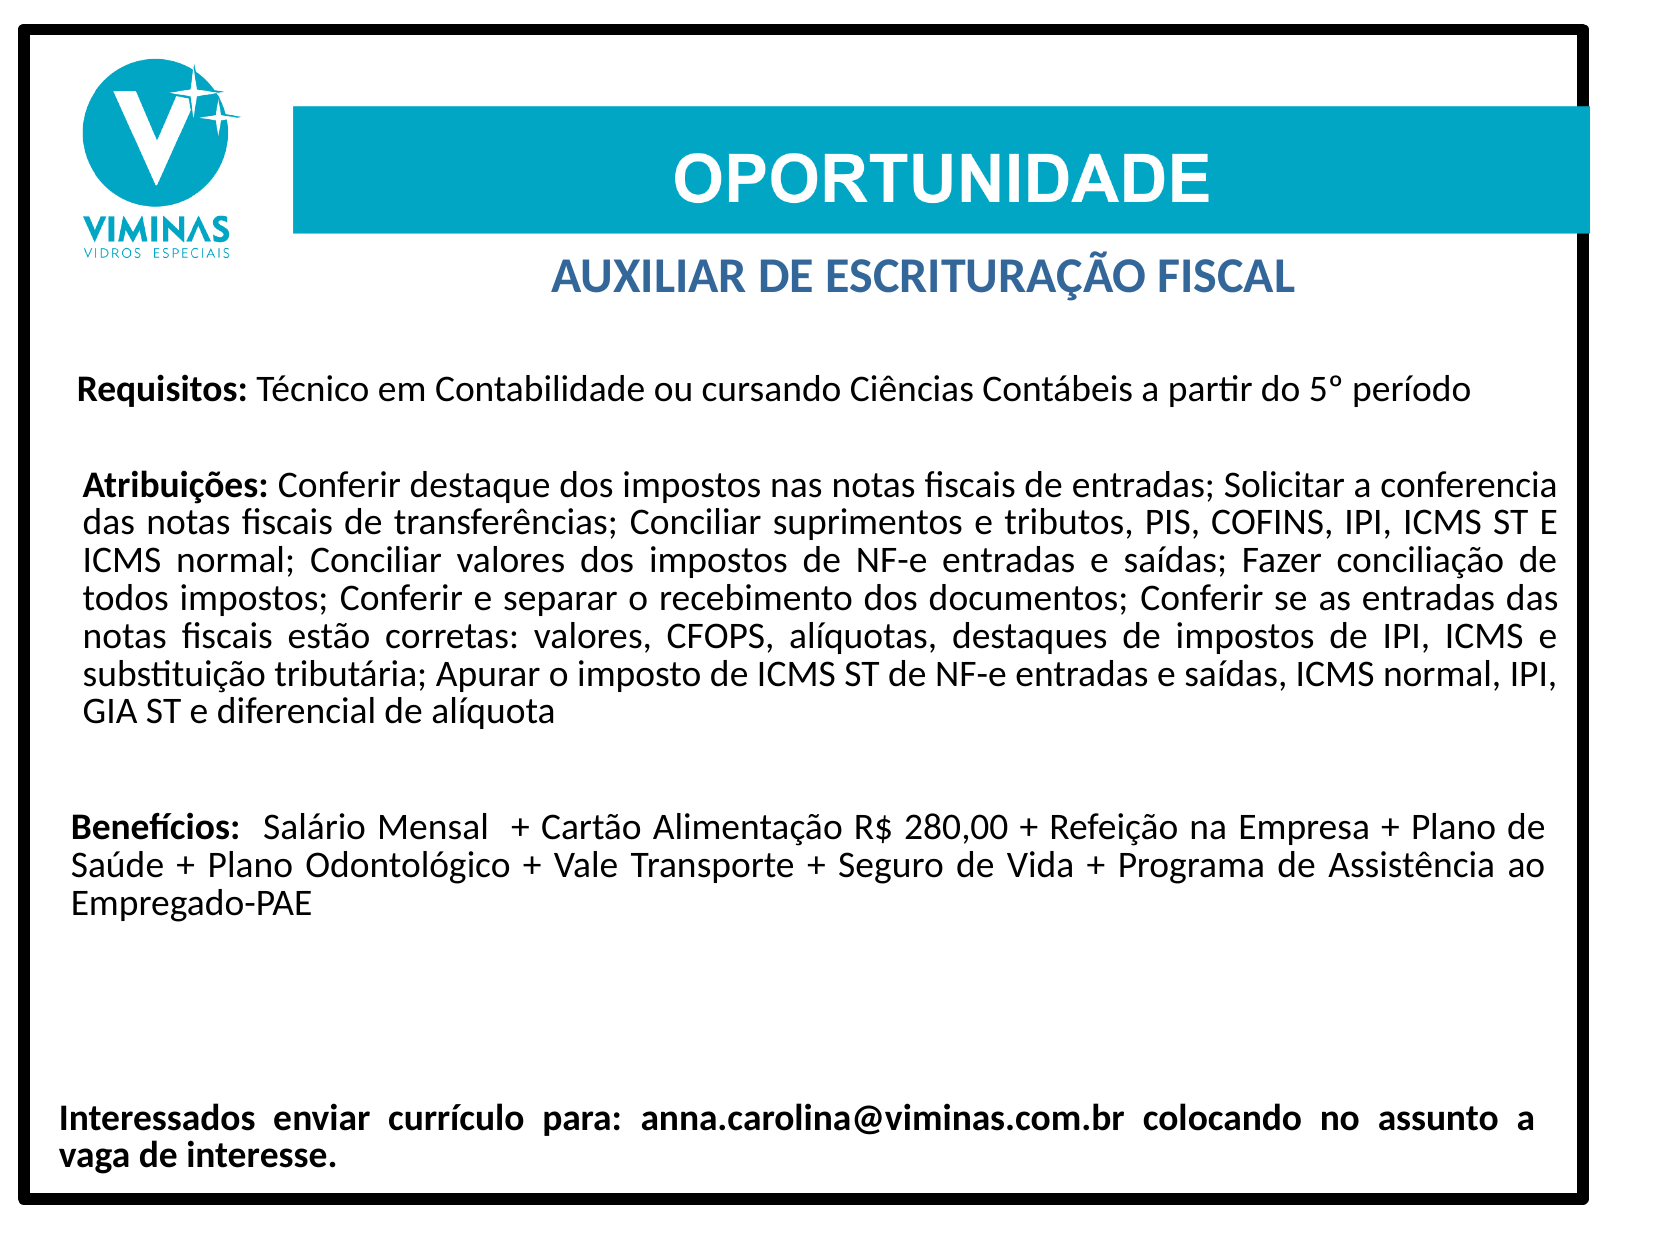

# AUXILIAR DE ESCRITURAÇÃO FISCAL
Requisitos: Técnico em Contabilidade ou cursando Ciências Contábeis a partir do 5º período
Atribuições: Conferir destaque dos impostos nas notas fiscais de entradas; Solicitar a conferencia das notas fiscais de transferências; Conciliar suprimentos e tributos, PIS, COFINS, IPI, ICMS ST E ICMS normal; Conciliar valores dos impostos de NF-e entradas e saídas; Fazer conciliação de todos impostos; Conferir e separar o recebimento dos documentos; Conferir se as entradas das notas fiscais estão corretas: valores, CFOPS, alíquotas, destaques de impostos de IPI, ICMS e substituição tributária; Apurar o imposto de ICMS ST de NF-e entradas e saídas, ICMS normal, IPI, GIA ST e diferencial de alíquota
Benefícios: Salário Mensal + Cartão Alimentação R$ 280,00 + Refeição na Empresa + Plano de Saúde + Plano Odontológico + Vale Transporte + Seguro de Vida + Programa de Assistência ao Empregado-PAE
Interessados enviar currículo para: anna.carolina@viminas.com.br colocando no assunto a vaga de interesse.